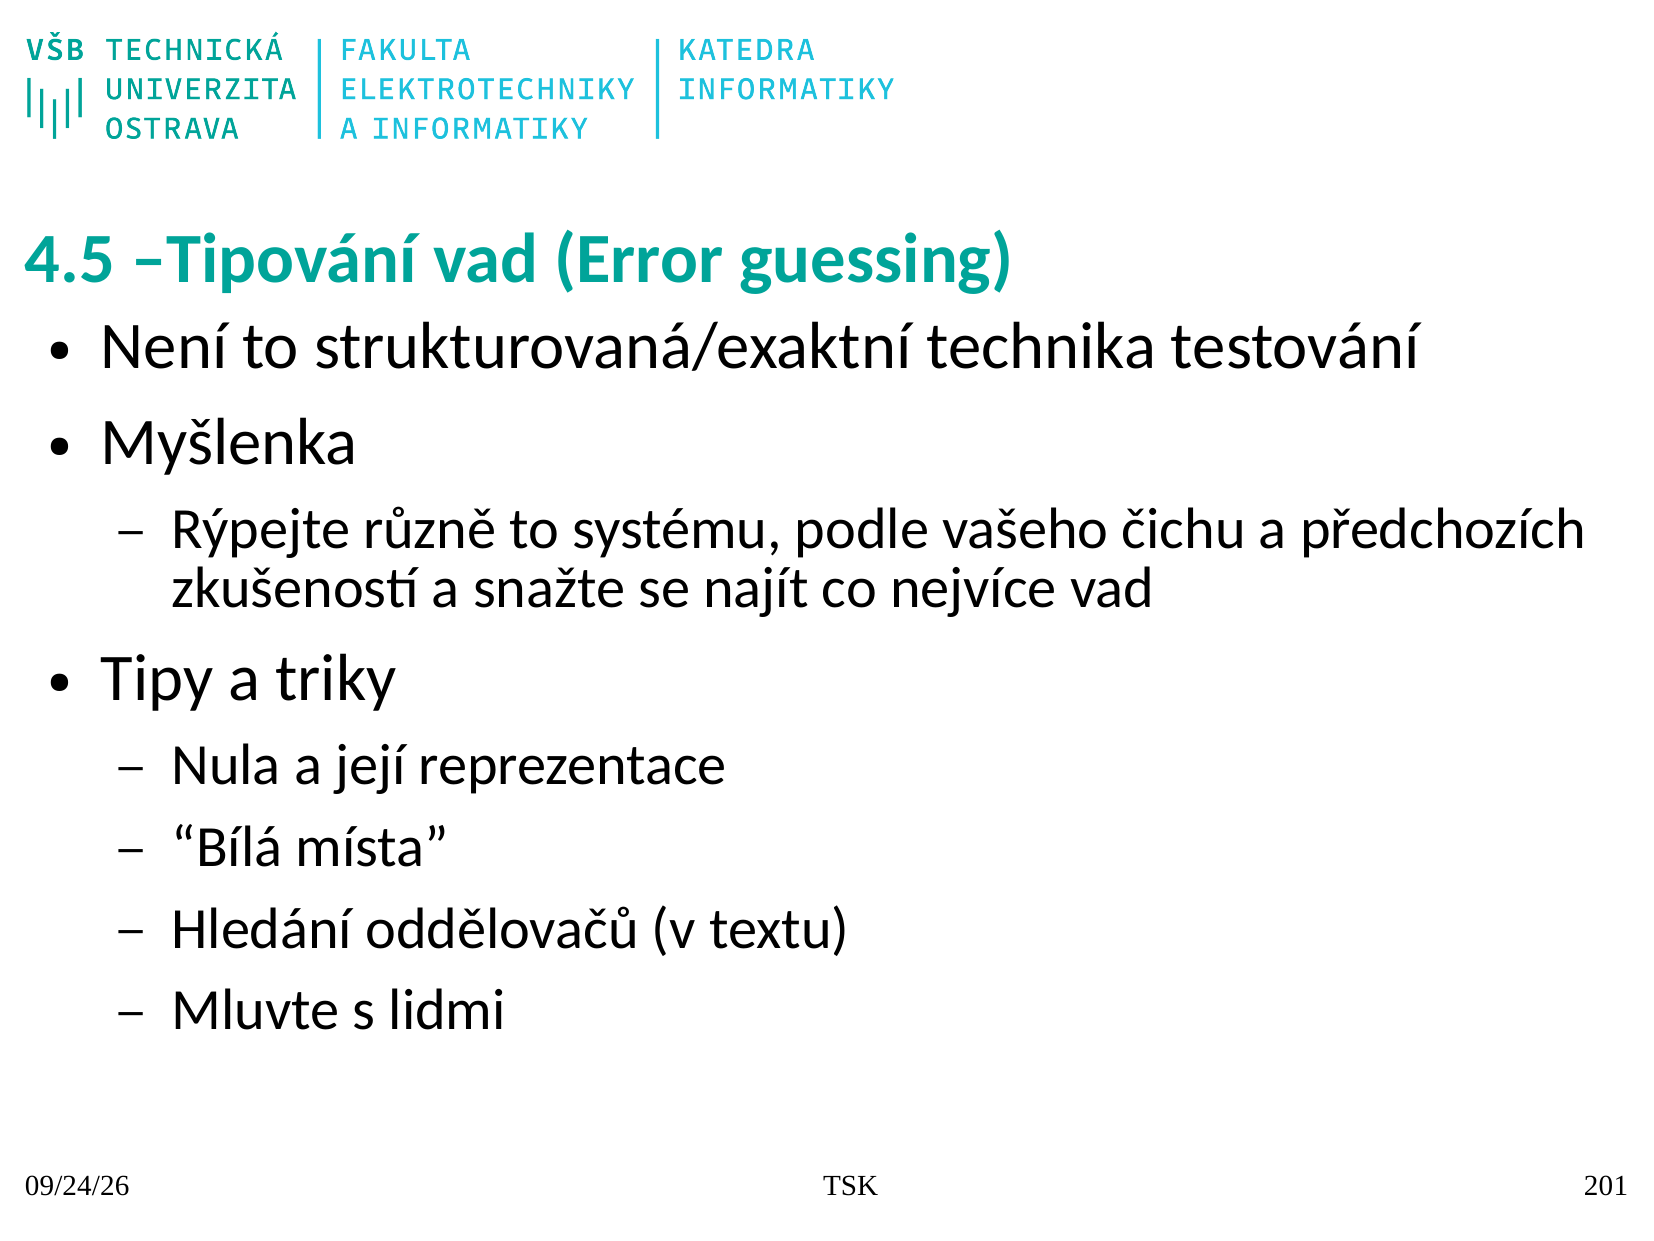

# 4.5 –Tipování vad (Error guessing)
Není to strukturovaná/exaktní technika testování
Myšlenka
Rýpejte různě to systému, podle vašeho čichu a předchozích zkušeností a snažte se najít co nejvíce vad
Tipy a triky
Nula a její reprezentace
“Bílá místa”
Hledání oddělovačů (v textu)
Mluvte s lidmi
TSK
201